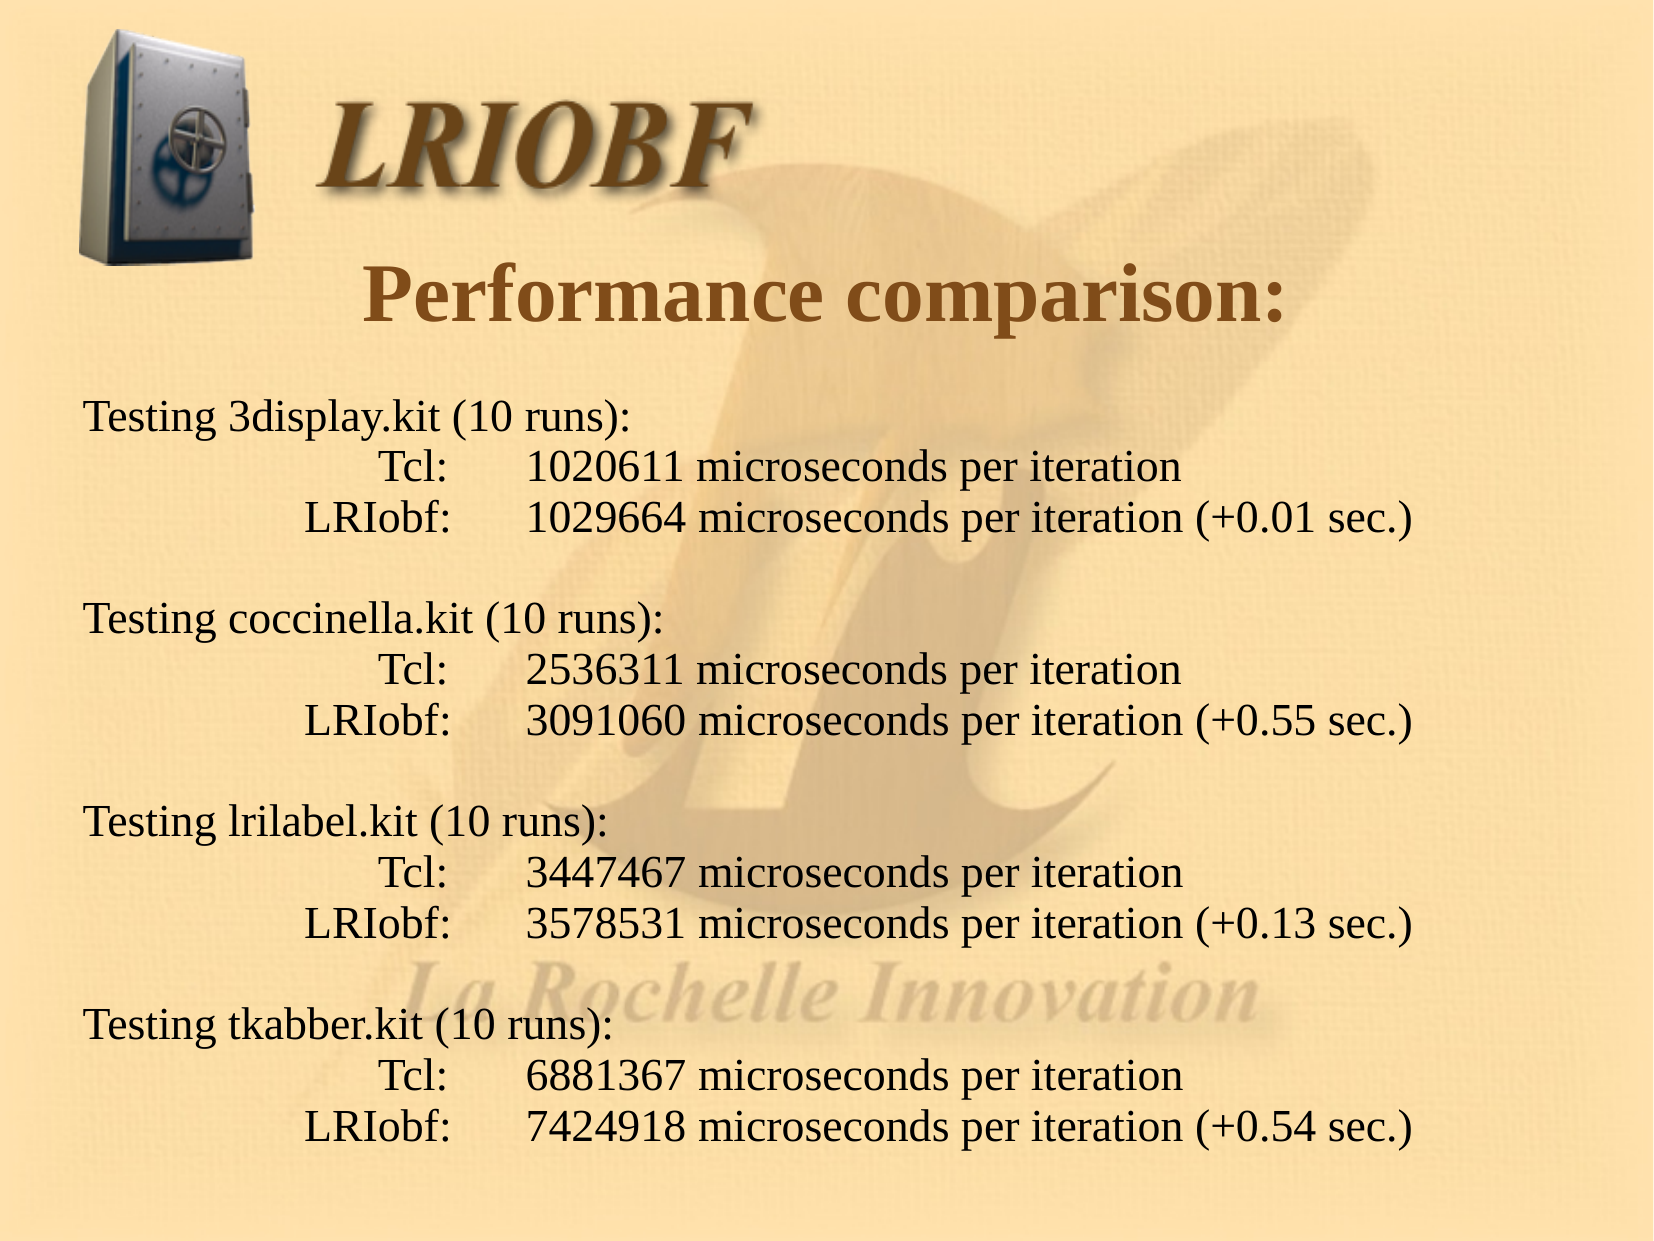

# Performance comparison:
Testing 3display.kit (10 runs):
				Tcl:		1020611 microseconds per iteration
			LRIobf:	1029664 microseconds per iteration (+0.01 sec.)
Testing coccinella.kit (10 runs):
				Tcl:		2536311 microseconds per iteration
			LRIobf:	3091060 microseconds per iteration (+0.55 sec.)
Testing lrilabel.kit (10 runs):
				Tcl:		3447467 microseconds per iteration
			LRIobf:	3578531 microseconds per iteration (+0.13 sec.)
Testing tkabber.kit (10 runs):
				Tcl:		6881367 microseconds per iteration
			LRIobf:	7424918 microseconds per iteration (+0.54 sec.)